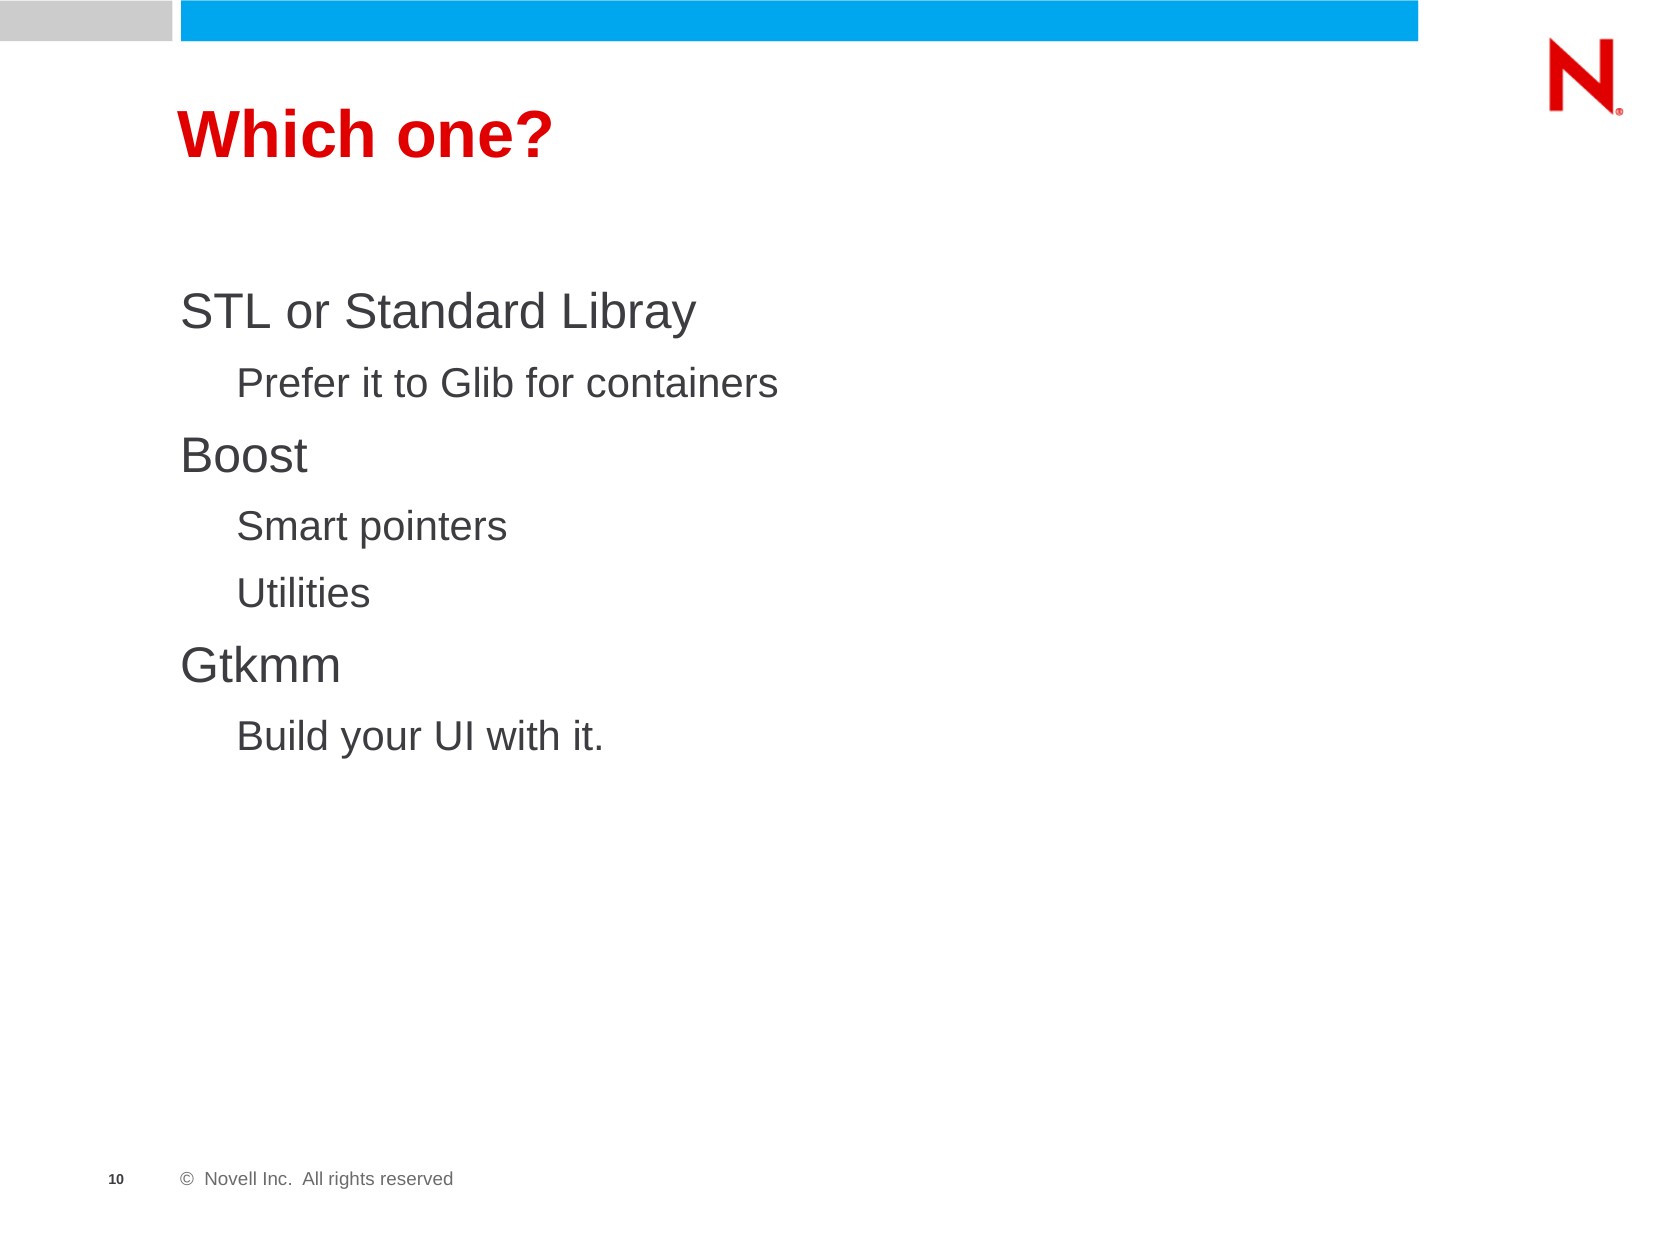

# Which one?
STL or Standard Libray
Prefer it to Glib for containers
Boost
Smart pointers
Utilities
Gtkmm
Build your UI with it.